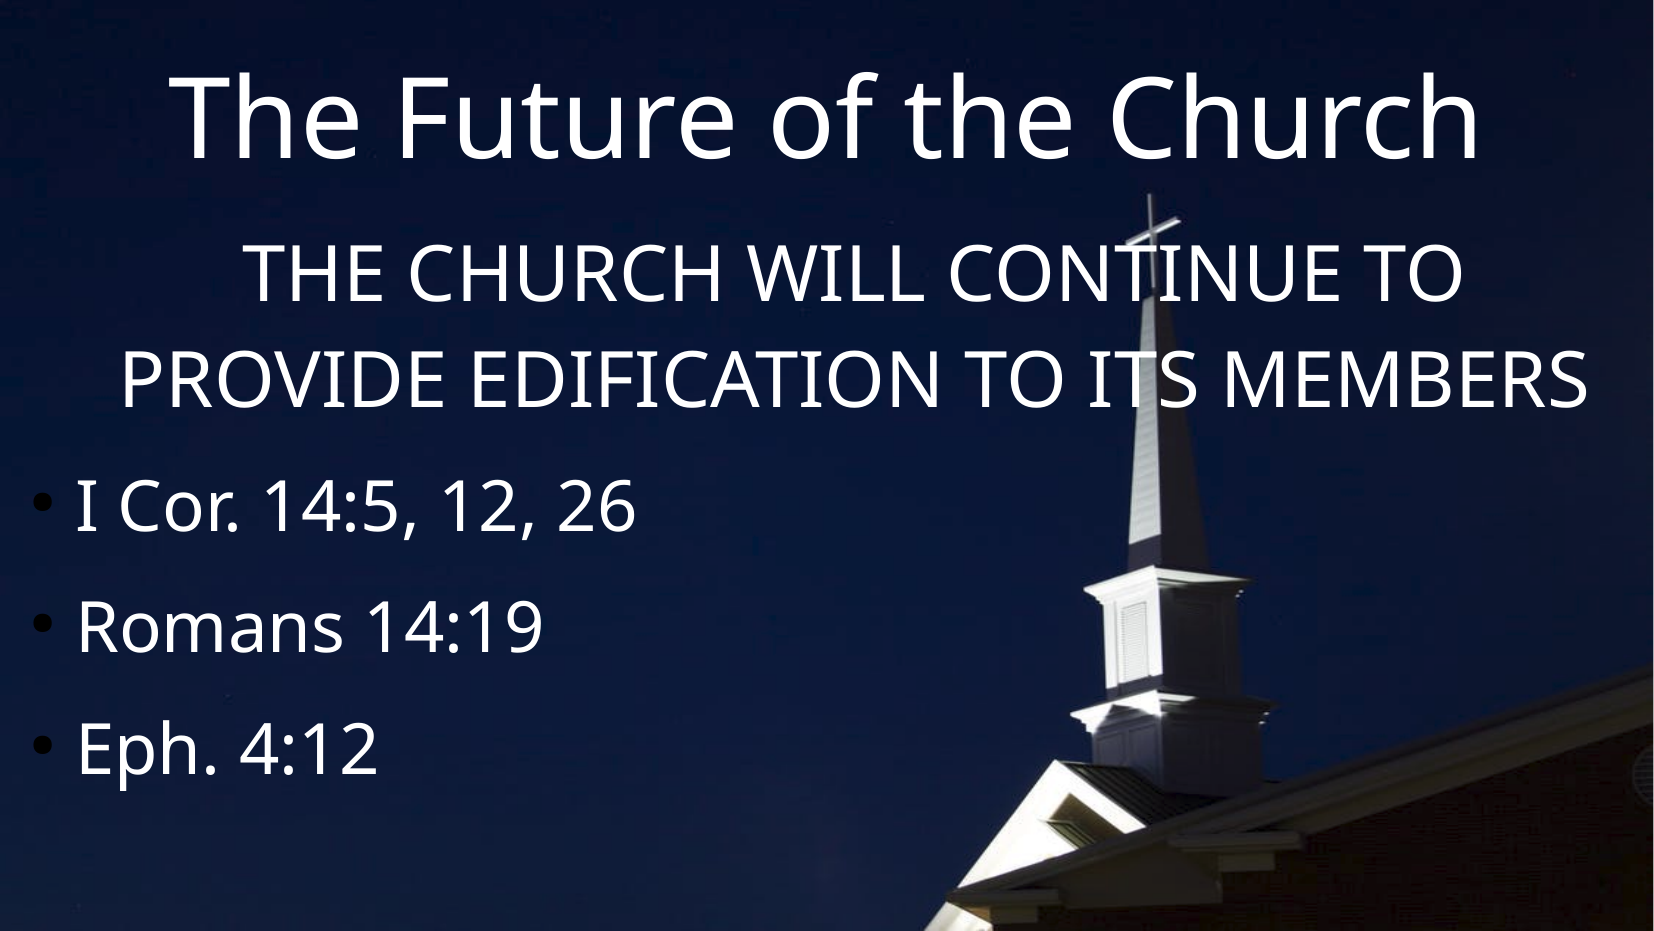

# The Future of the Church
THE CHURCH WILL CONTINUE TO PROVIDE EDIFICATION TO ITS MEMBERS
I Cor. 14:5, 12, 26
Romans 14:19
Eph. 4:12